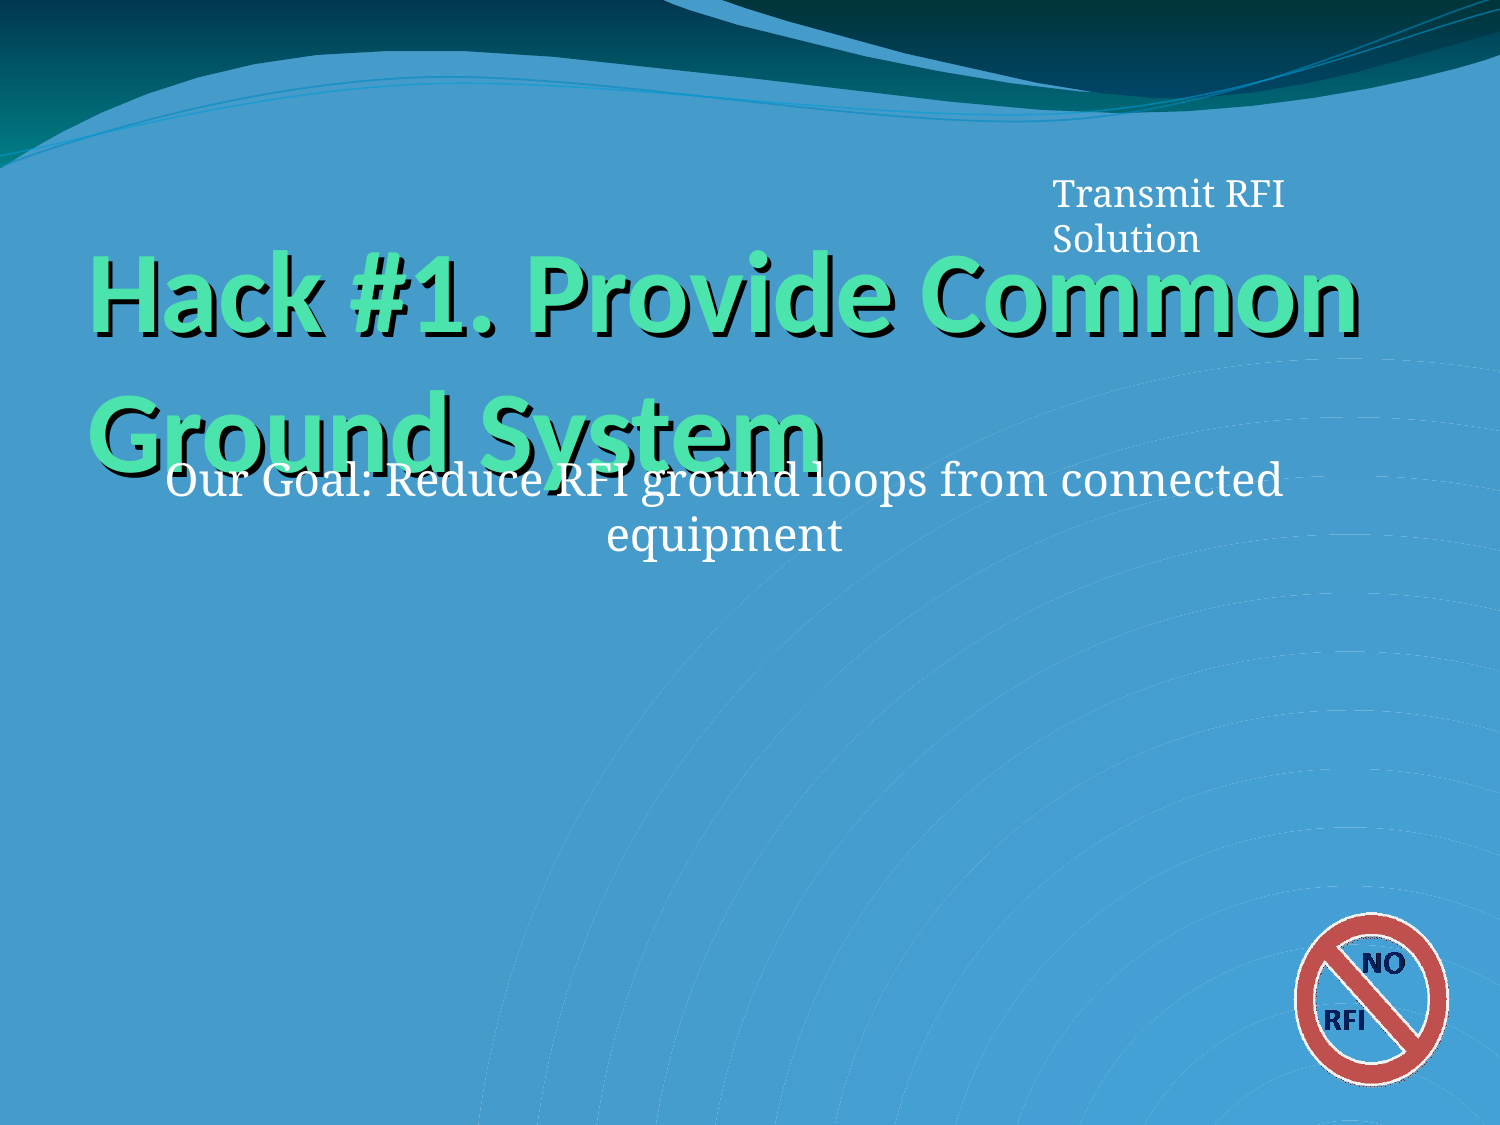

Transmit RFI Solution
# Hack #1. Provide Common Ground System
Our Goal: Reduce RFI ground loops from connected equipment